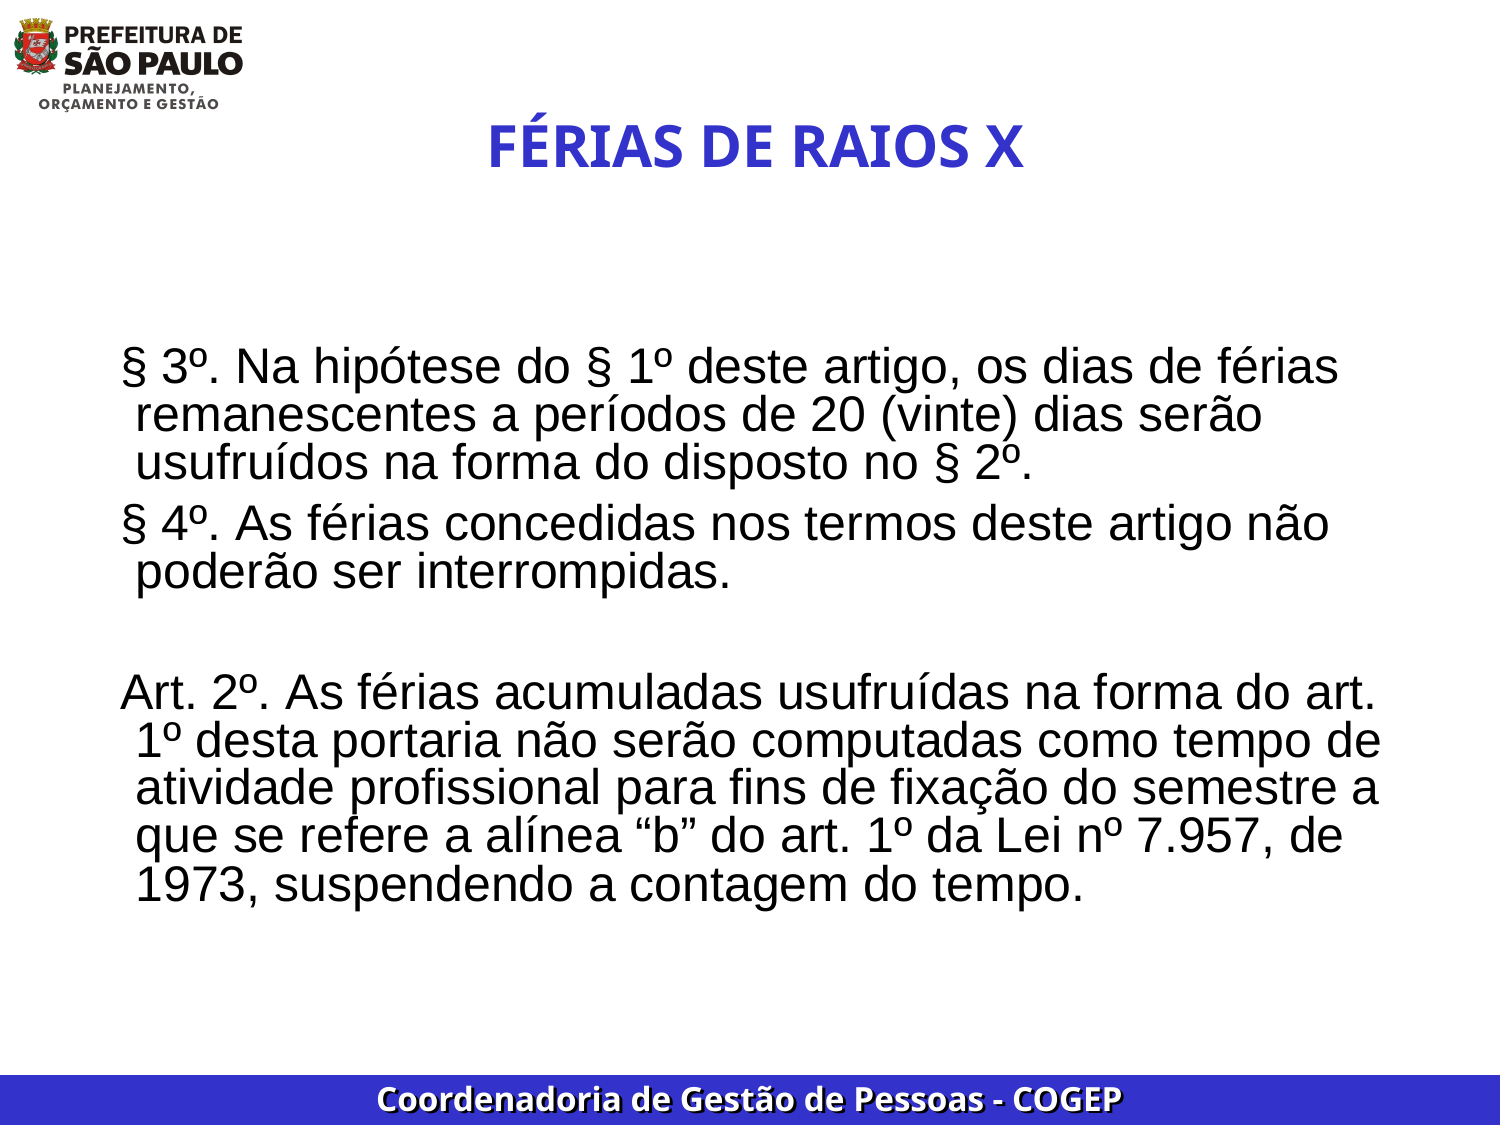

# FÉRIAS DE RAIOS X
§ 3º. Na hipótese do § 1º deste artigo, os dias de férias remanescentes a períodos de 20 (vinte) dias serão usufruídos na forma do disposto no § 2º.
§ 4º. As férias concedidas nos termos deste artigo não poderão ser interrompidas.
Art. 2º. As férias acumuladas usufruídas na forma do art. 1º desta portaria não serão computadas como tempo de atividade profissional para fins de fixação do semestre a que se refere a alínea “b” do art. 1º da Lei nº 7.957, de 1973, suspendendo a contagem do tempo.